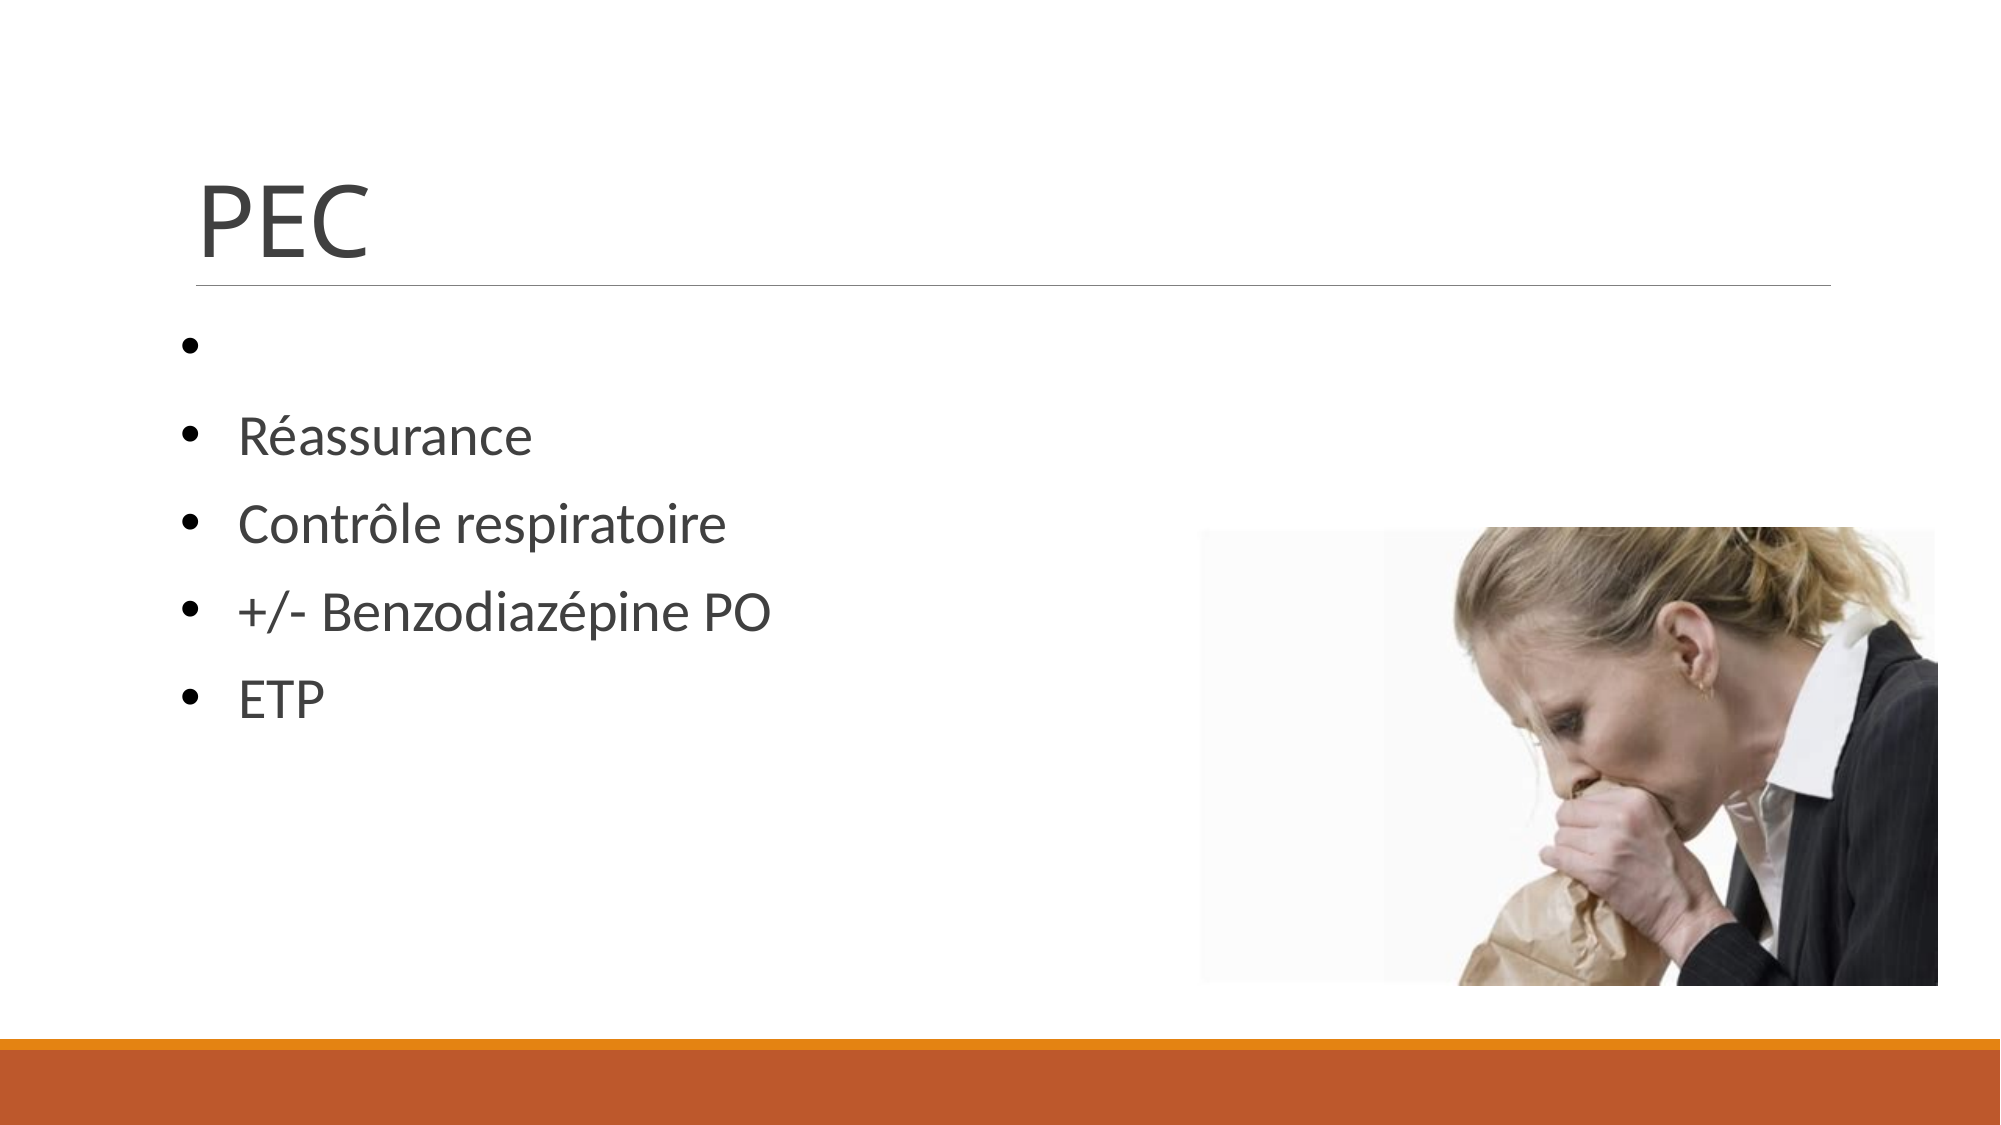

# PEC
Réassurance
Contrôle respiratoire
+/- Benzodiazépine PO
ETP